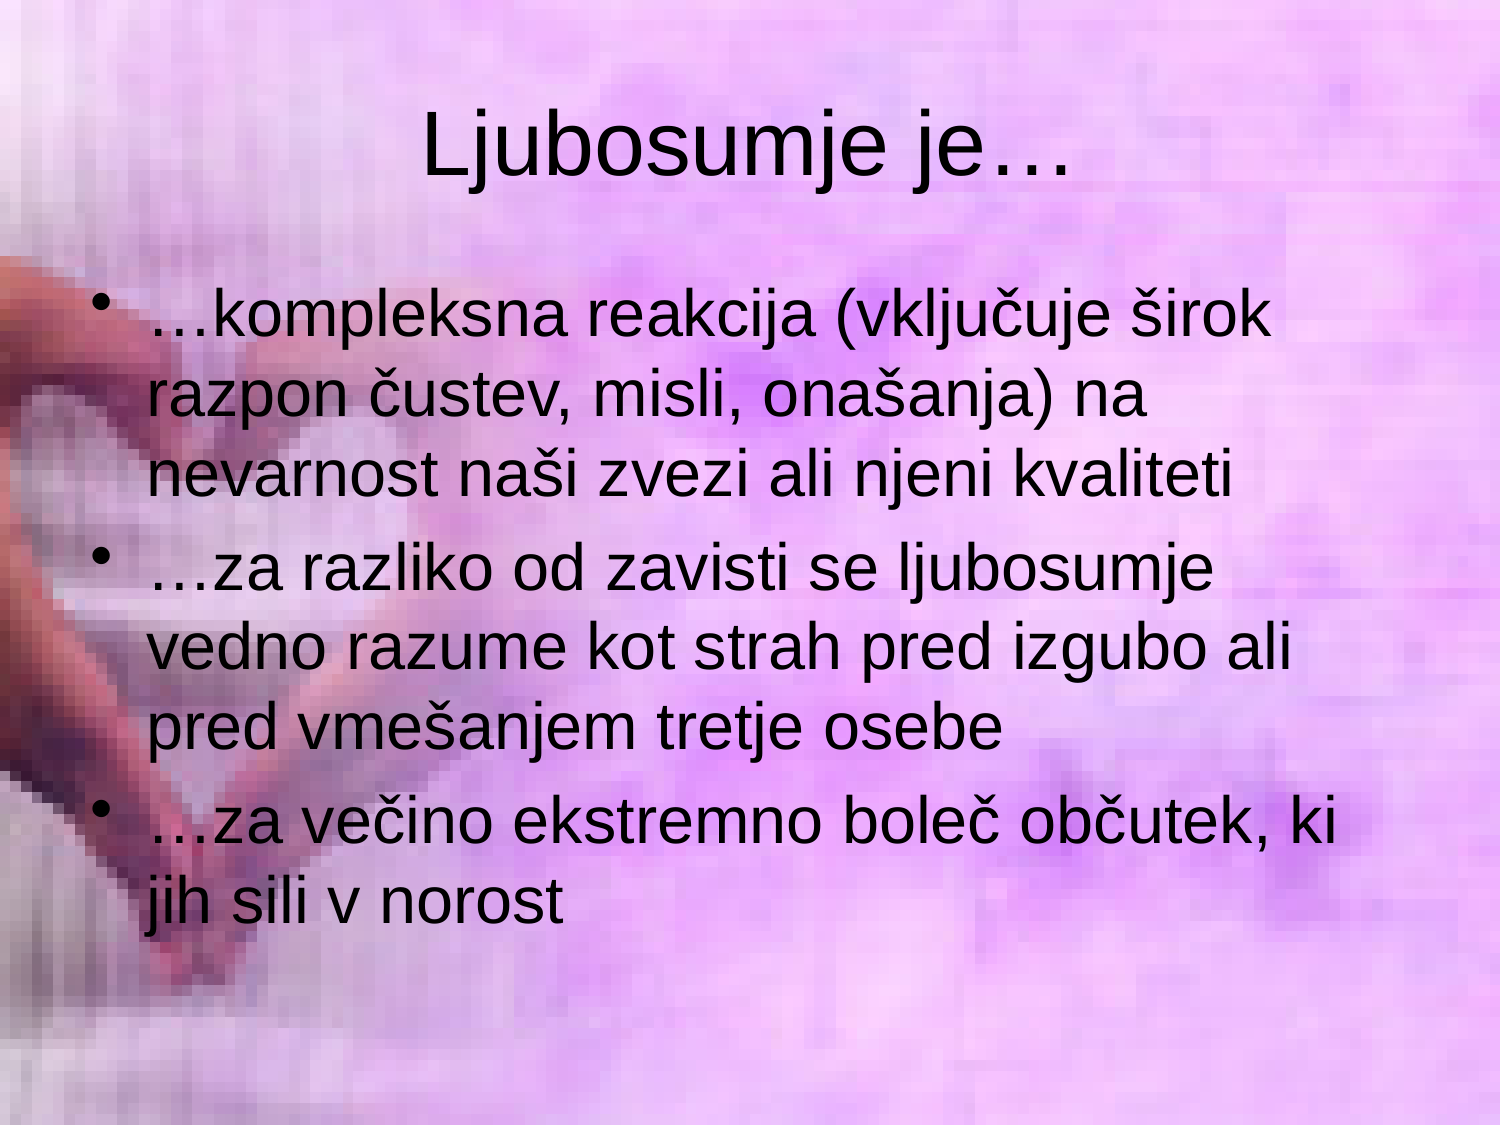

# Ljubosumje je…
…kompleksna reakcija (vključuje širok razpon čustev, misli, onašanja) na nevarnost naši zvezi ali njeni kvaliteti
…za razliko od zavisti se ljubosumje vedno razume kot strah pred izgubo ali pred vmešanjem tretje osebe
…za večino ekstremno boleč občutek, ki jih sili v norost